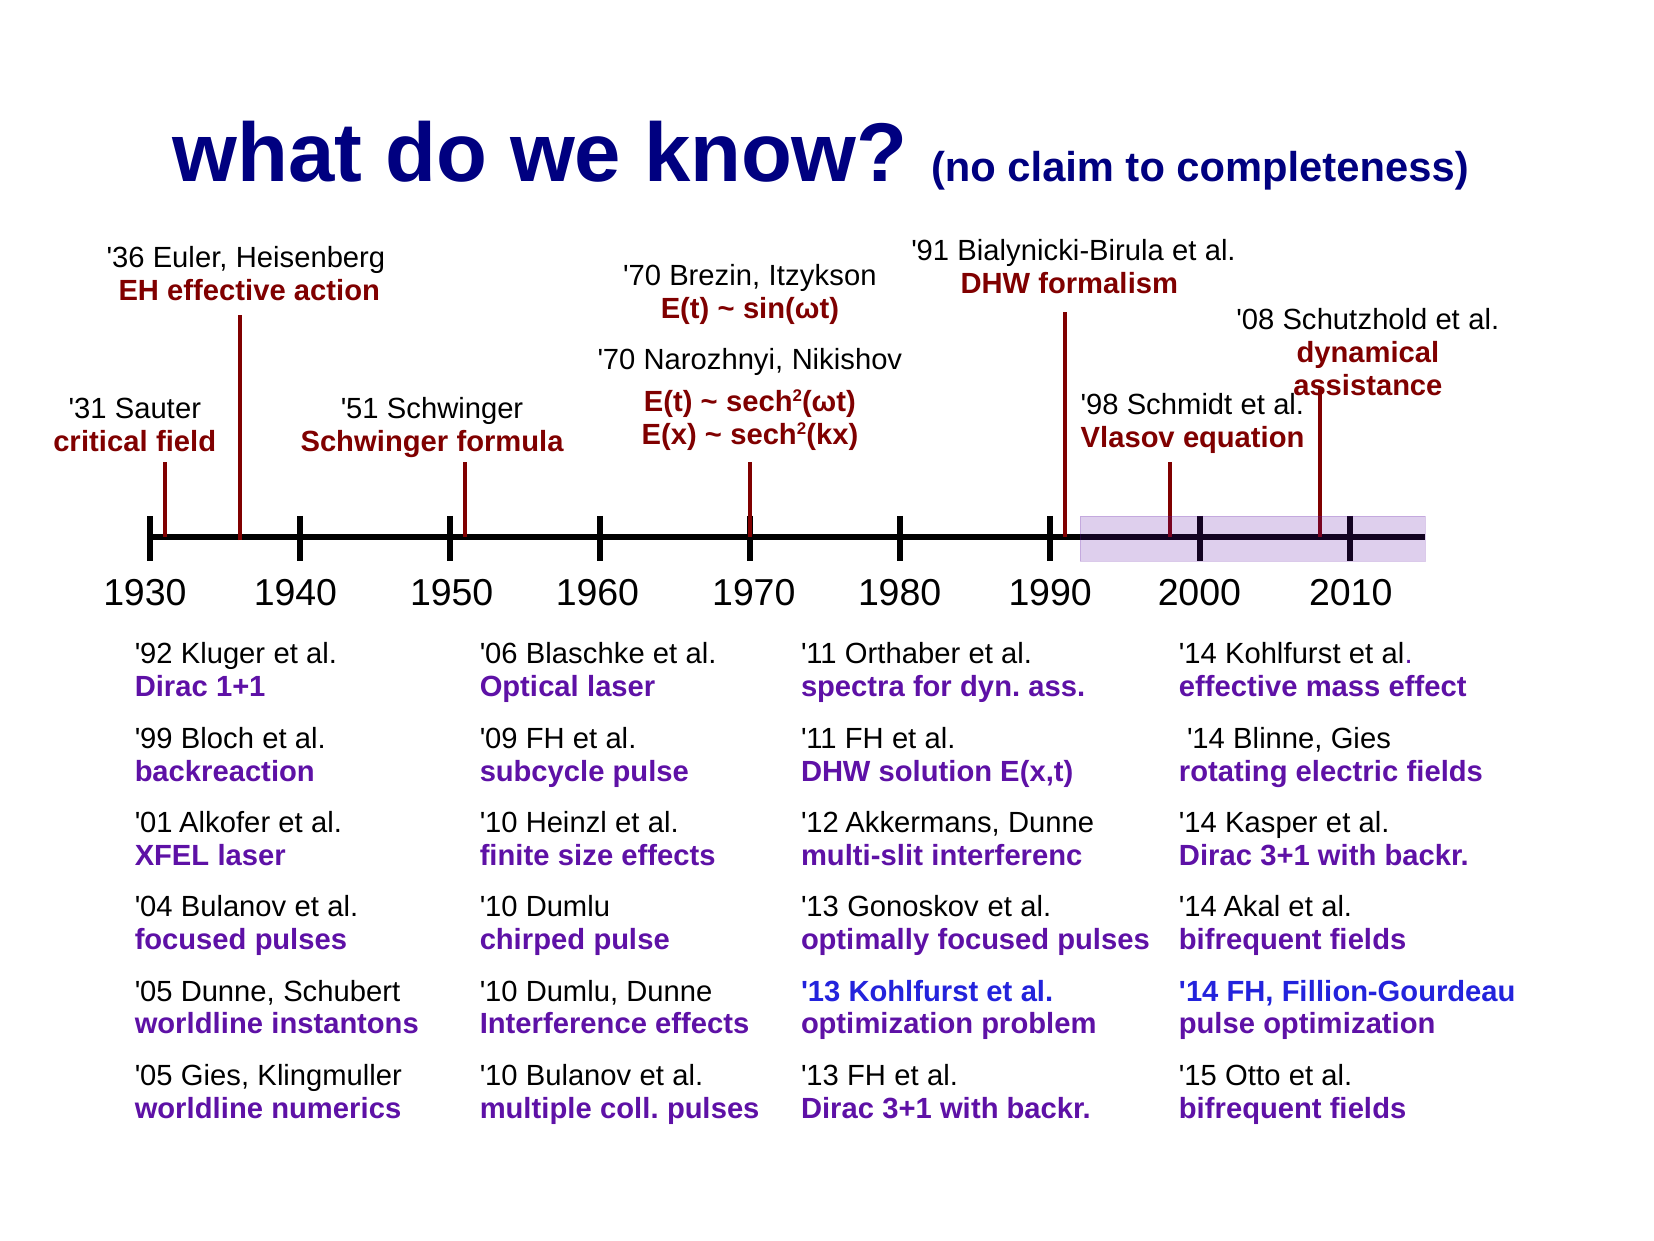

# what do we know? (no claim to completeness)
'91 Bialynicki-Birula et al.
DHW formalism
'36 Euler, Heisenberg
EH effective action
'70 Brezin, Itzykson
E(t) ~ sin(ωt)
'70 Narozhnyi, Nikishov
E(t) ~ sech2(ωt)
E(x) ~ sech2(kx)
'08 Schutzhold et al.
dynamical assistance
'98 Schmidt et al.
Vlasov equation
'51 Schwinger
Schwinger formula
'31 Sauter
critical field
1930 1940 1950 1960 1970 1980 1990 2000 2010
'92 Kluger et al.
Dirac 1+1
'99 Bloch et al.
backreaction
'01 Alkofer et al.
XFEL laser
'04 Bulanov et al.
focused pulses
'05 Dunne, Schubert
worldline instantons
'05 Gies, Klingmuller
worldline numerics
'06 Blaschke et al.
Optical laser
'09 FH et al.
subcycle pulse
'10 Heinzl et al.
finite size effects
'10 Dumlu
chirped pulse
'10 Dumlu, Dunne
Interference effects
'10 Bulanov et al.
multiple coll. pulses
'11 Orthaber et al.
spectra for dyn. ass.
'11 FH et al.
DHW solution E(x,t)
'12 Akkermans, Dunne
multi-slit interferenc
'13 Gonoskov et al.
optimally focused pulses
'13 Kohlfurst et al.
optimization problem
'13 FH et al.
Dirac 3+1 with backr.
'14 Kohlfurst et al.
effective mass effect
 '14 Blinne, Gies
rotating electric fields
'14 Kasper et al.
Dirac 3+1 with backr.
'14 Akal et al.
bifrequent fields
'14 FH, Fillion-Gourdeau
pulse optimization
'15 Otto et al.
bifrequent fields